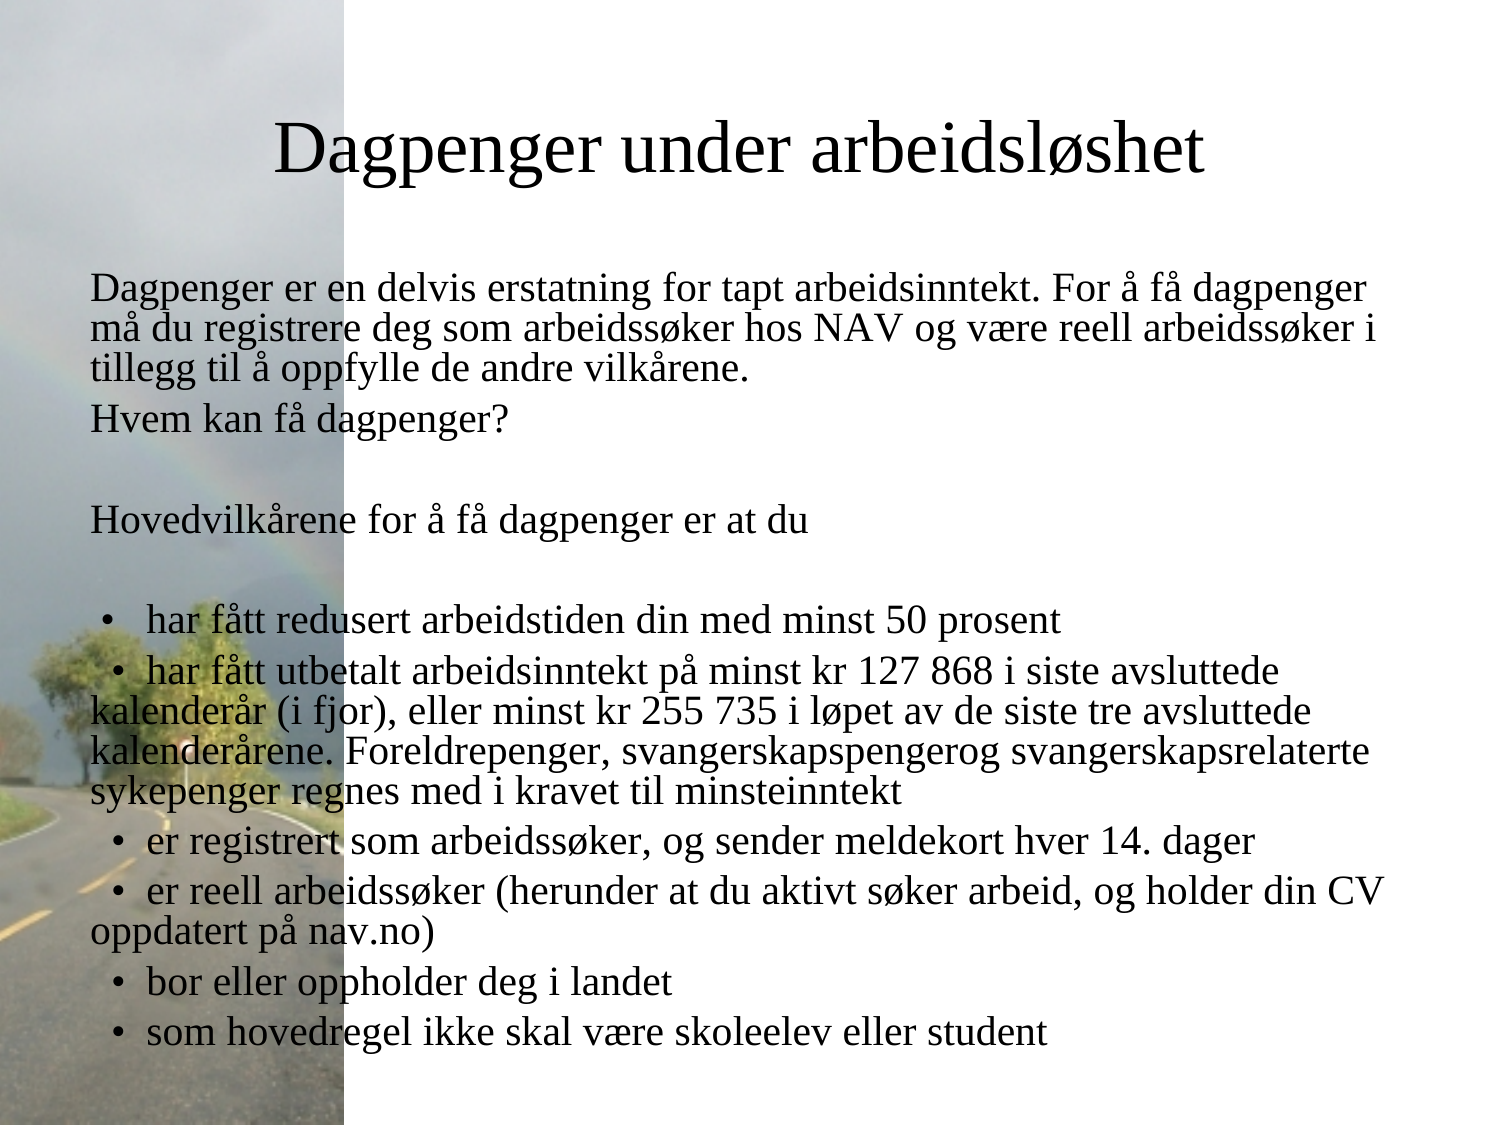

# Dagpenger under arbeidsløshet
Dagpenger er en delvis erstatning for tapt arbeidsinntekt. For å få dagpenger må du registrere deg som arbeidssøker hos NAV og være reell arbeidssøker i tillegg til å oppfylle de andre vilkårene.
Hvem kan få dagpenger?
Hovedvilkårene for å få dagpenger er at du
 • har fått redusert arbeidstiden din med minst 50 prosent
 • har fått utbetalt arbeidsinntekt på minst kr 127 868 i siste avsluttede kalenderår (i fjor), eller minst kr 255 735 i løpet av de siste tre avsluttede kalenderårene. Foreldrepenger, svangerskapspengerog svangerskapsrelaterte sykepenger regnes med i kravet til minsteinntekt
 • er registrert som arbeidssøker, og sender meldekort hver 14. dager
 • er reell arbeidssøker (herunder at du aktivt søker arbeid, og holder din CV oppdatert på nav.no)
 • bor eller oppholder deg i landet
 • som hovedregel ikke skal være skoleelev eller student